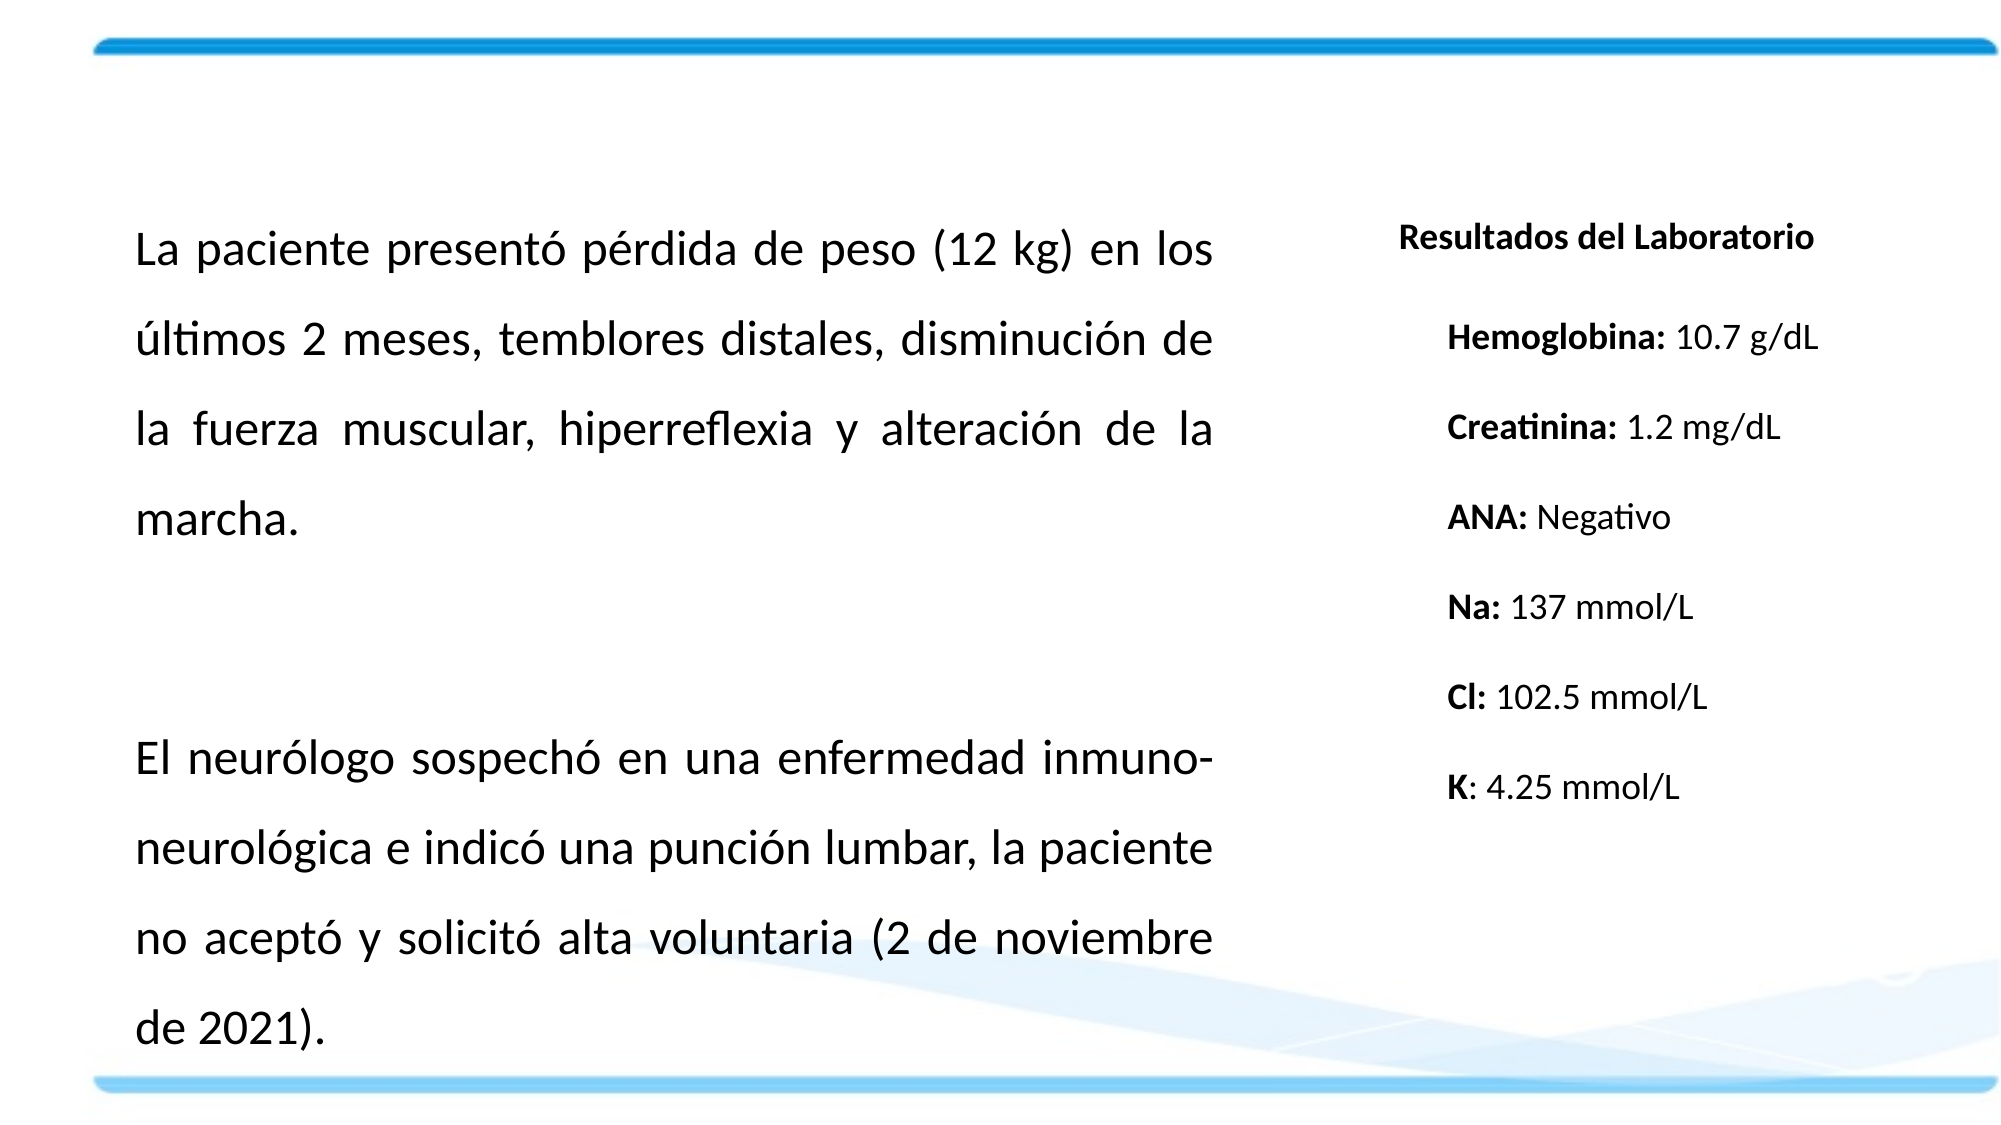

# La paciente presentó pérdida de peso (12 kg) en los últimos 2 meses, temblores distales, disminución de la fuerza muscular, hiperreflexia y alteración de la marcha.
El neurólogo sospechó en una enfermedad inmuno-neurológica e indicó una punción lumbar, la paciente no aceptó y solicitó alta voluntaria (2 de noviembre de 2021).
Resultados del Laboratorio
Hemoglobina: 10.7 g/dL
Creatinina: 1.2 mg/dL
ANA: Negativo
Na: 137 mmol/L
Cl: 102.5 mmol/L
K: 4.25 mmol/L